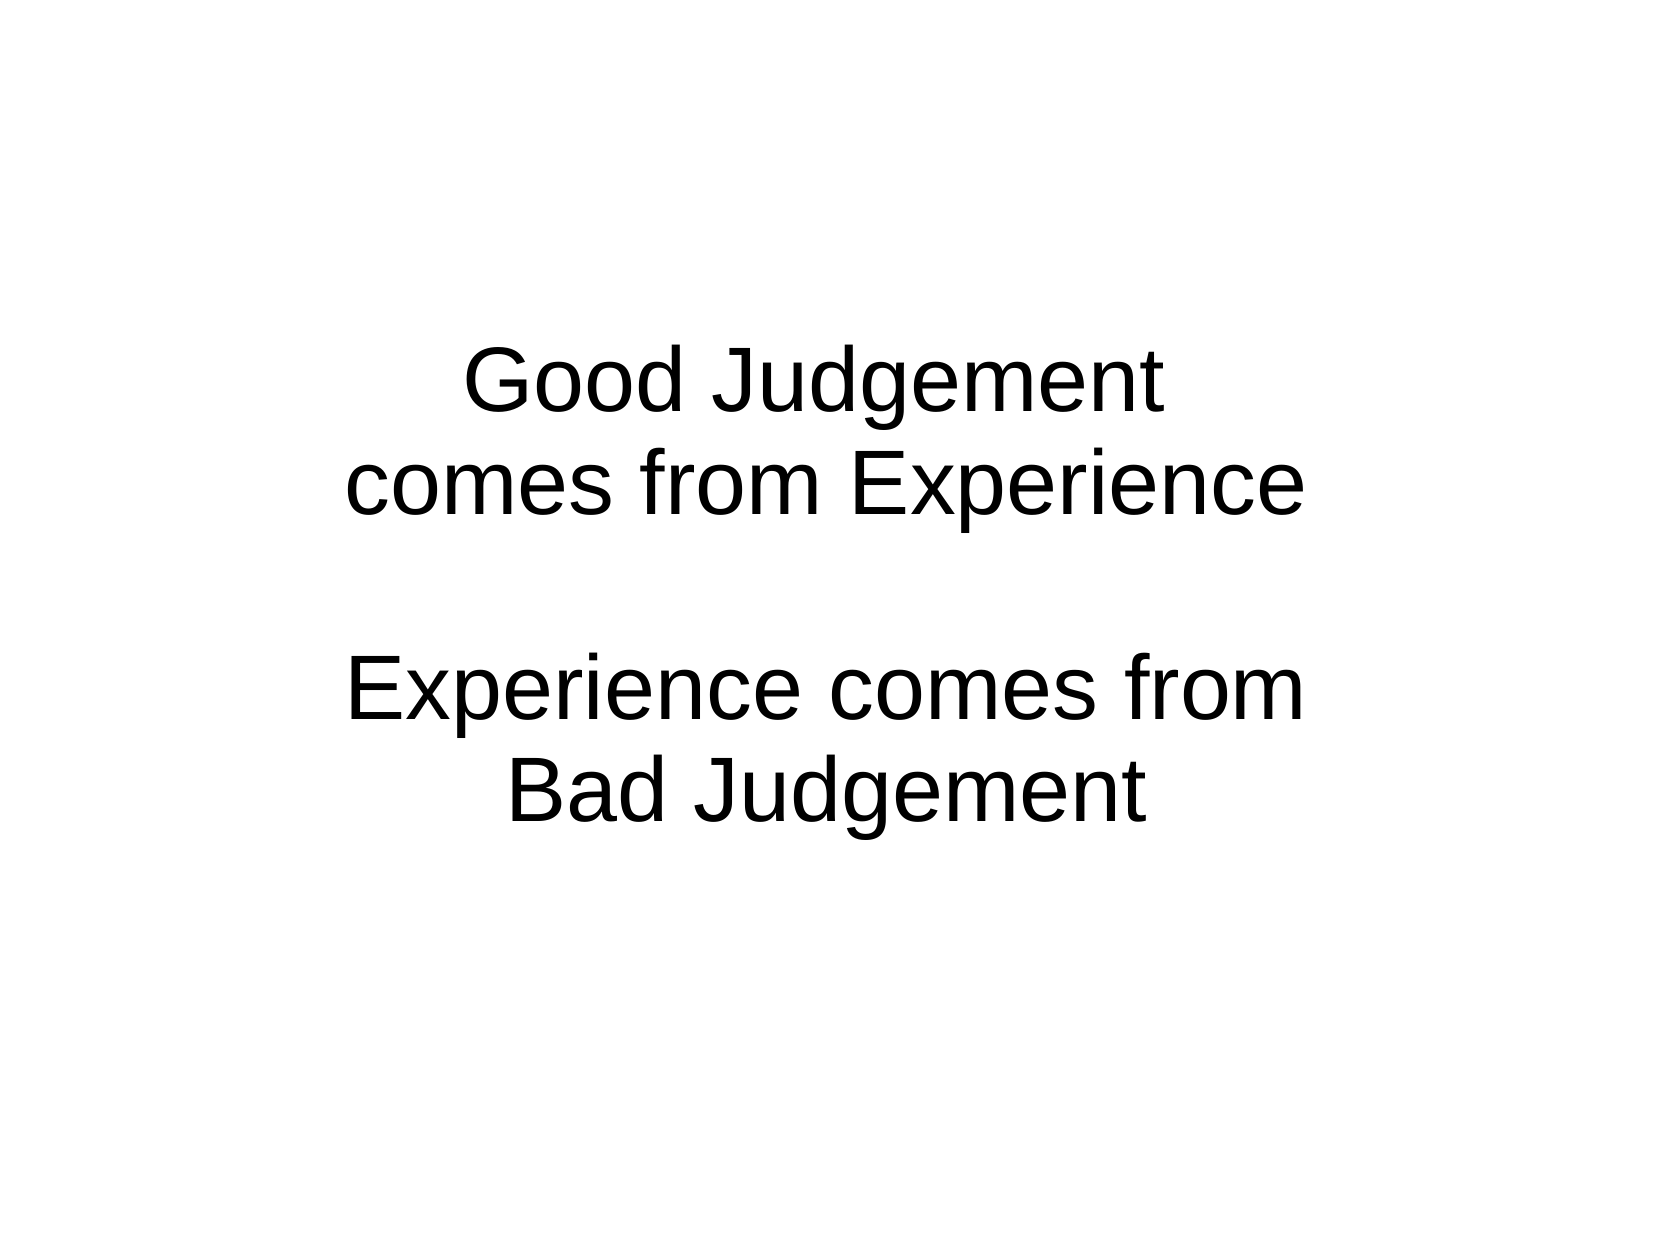

# Good Judgement comes from Experience Experience comes from Bad Judgement